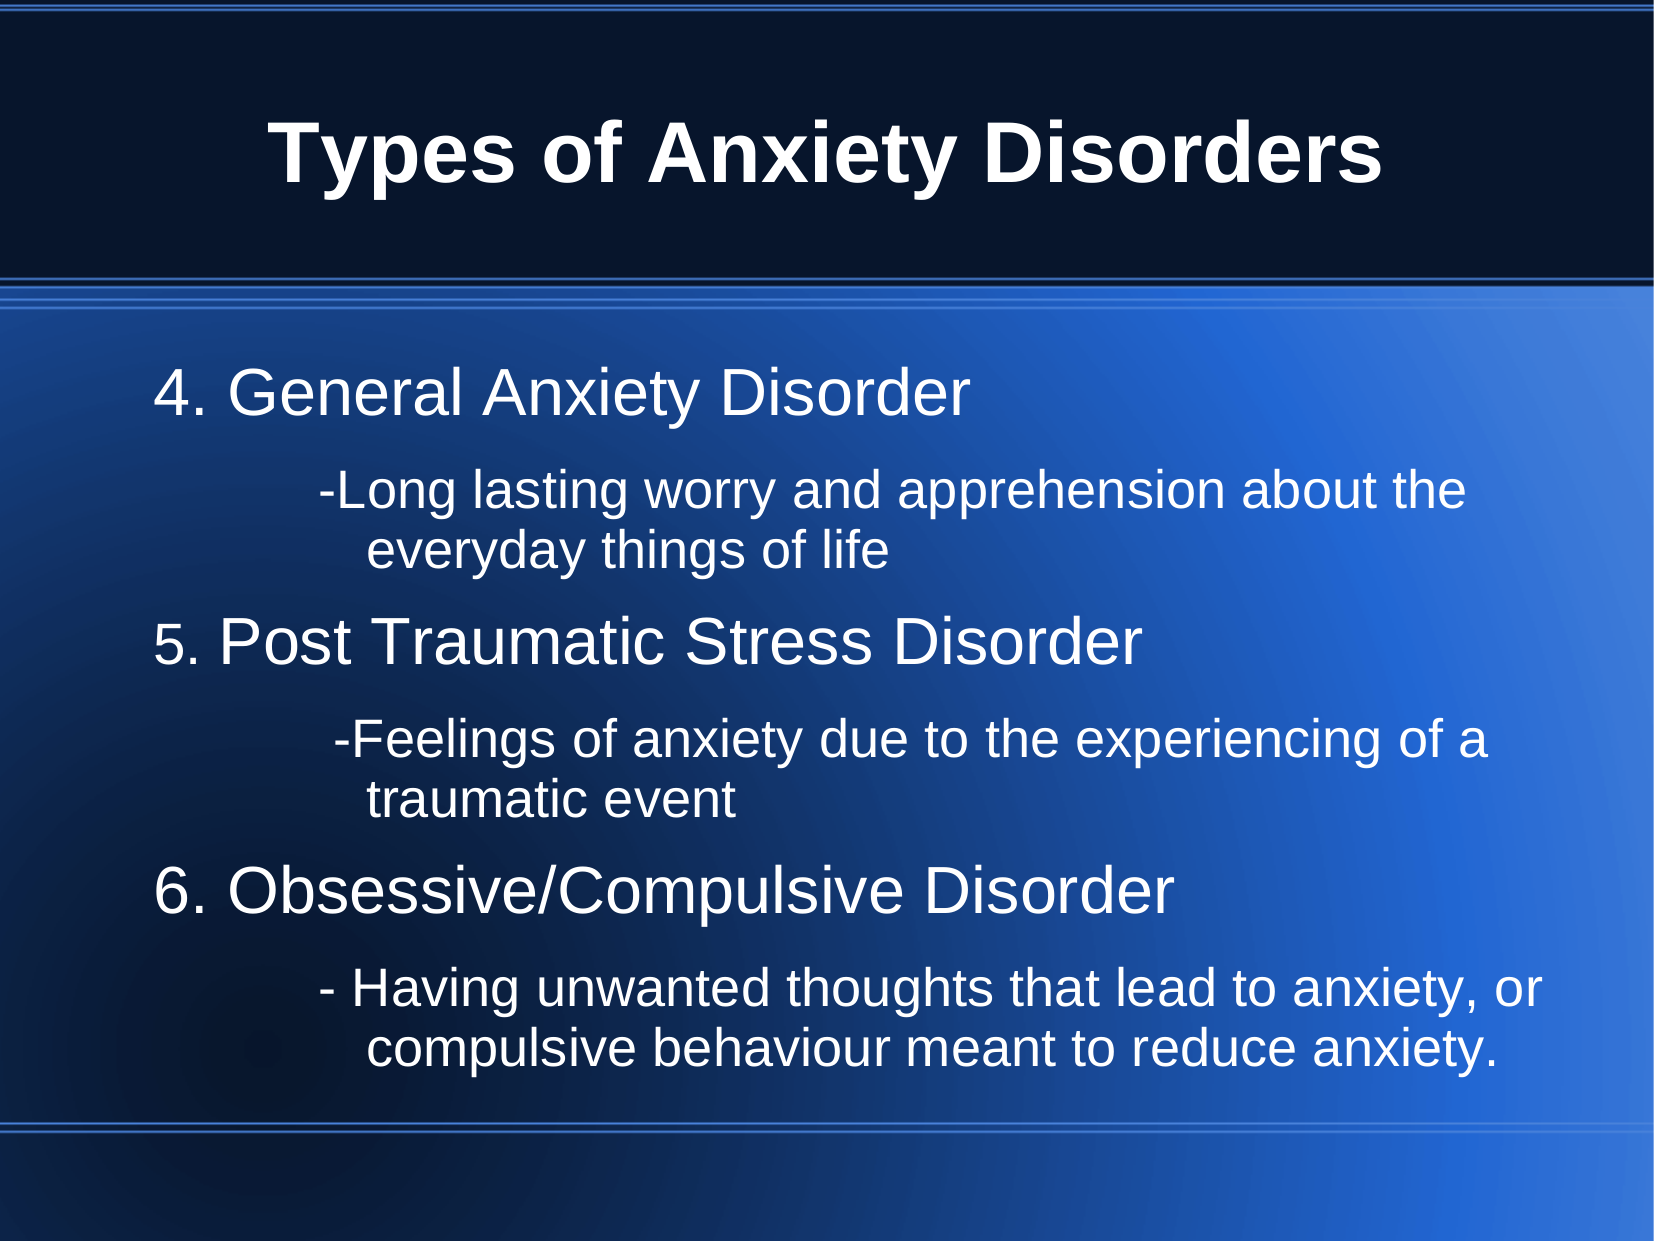

# Types of Anxiety Disorders
4. General Anxiety Disorder
-Long lasting worry and apprehension about the everyday things of life
5. Post Traumatic Stress Disorder
 -Feelings of anxiety due to the experiencing of a traumatic event
6. Obsessive/Compulsive Disorder
- Having unwanted thoughts that lead to anxiety, or compulsive behaviour meant to reduce anxiety.